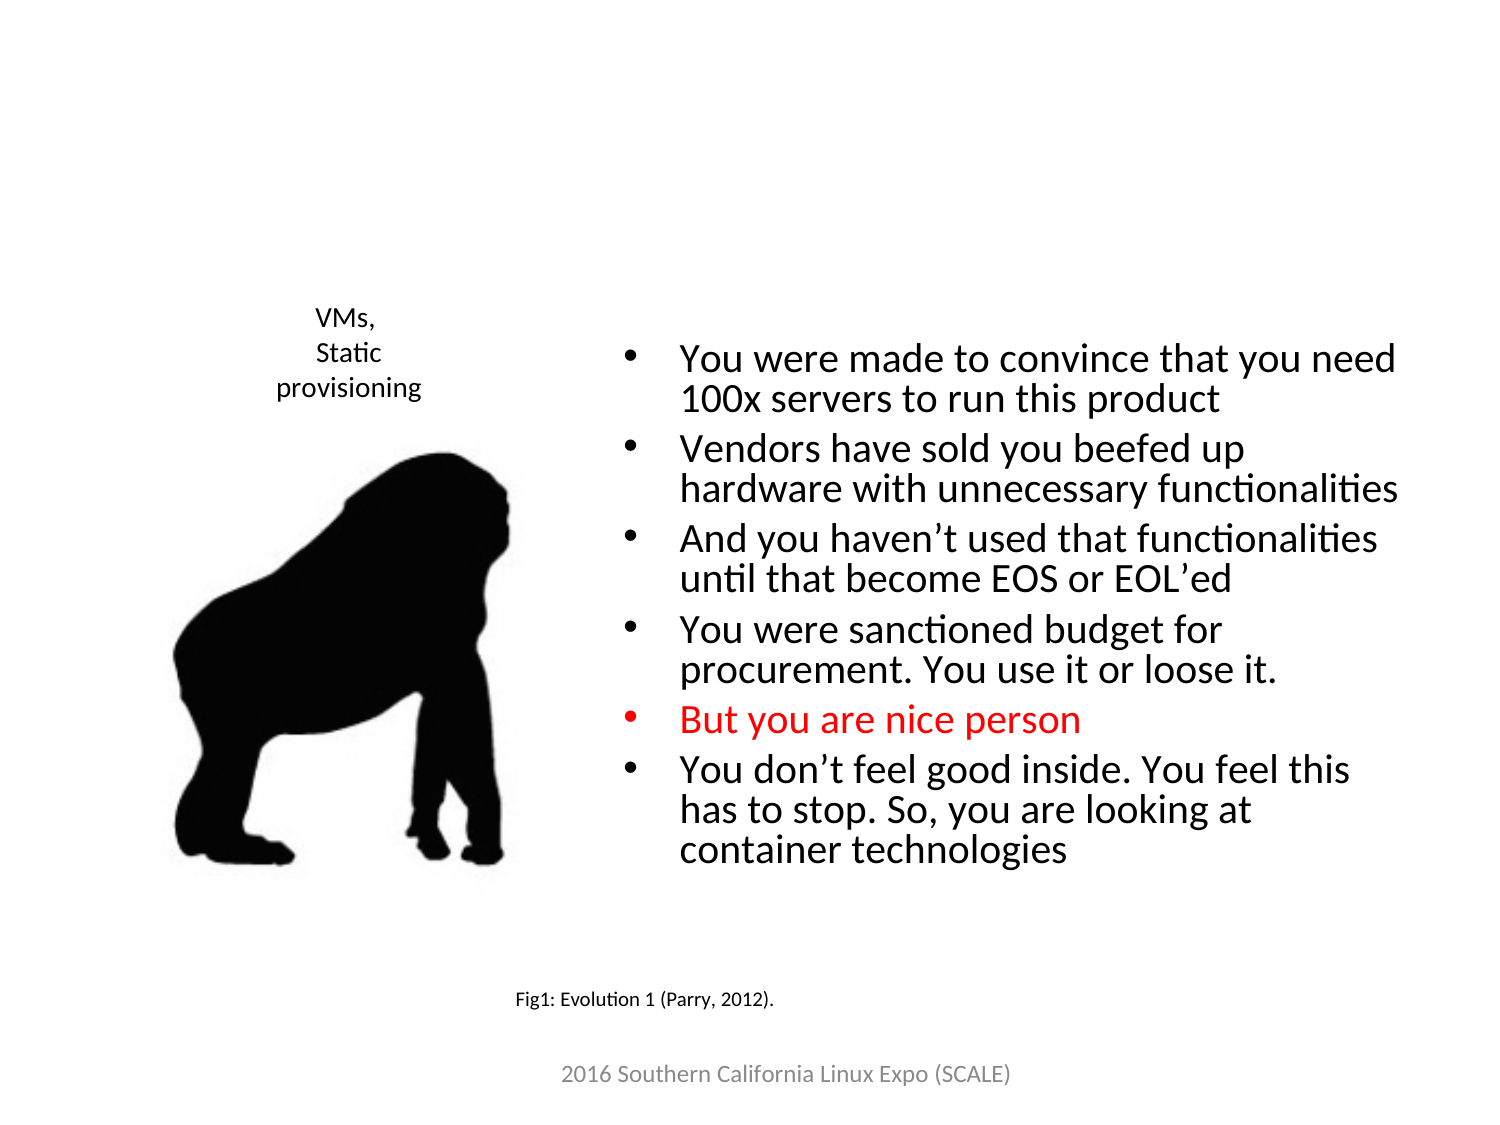

# You were made to convince that you need 100x servers to run this product
Vendors have sold you beefed up hardware with unnecessary functionalities
And you haven’t used that functionalities until that become EOS or EOL’ed
You were sanctioned budget for procurement. You use it or loose it.
But you are nice person
You don’t feel good inside. You feel this has to stop. So, you are looking at container technologies
VMs,
Static provisioning
Fig1: Evolution 1 (Parry, 2012).
2016 Southern California Linux Expo (SCALE)